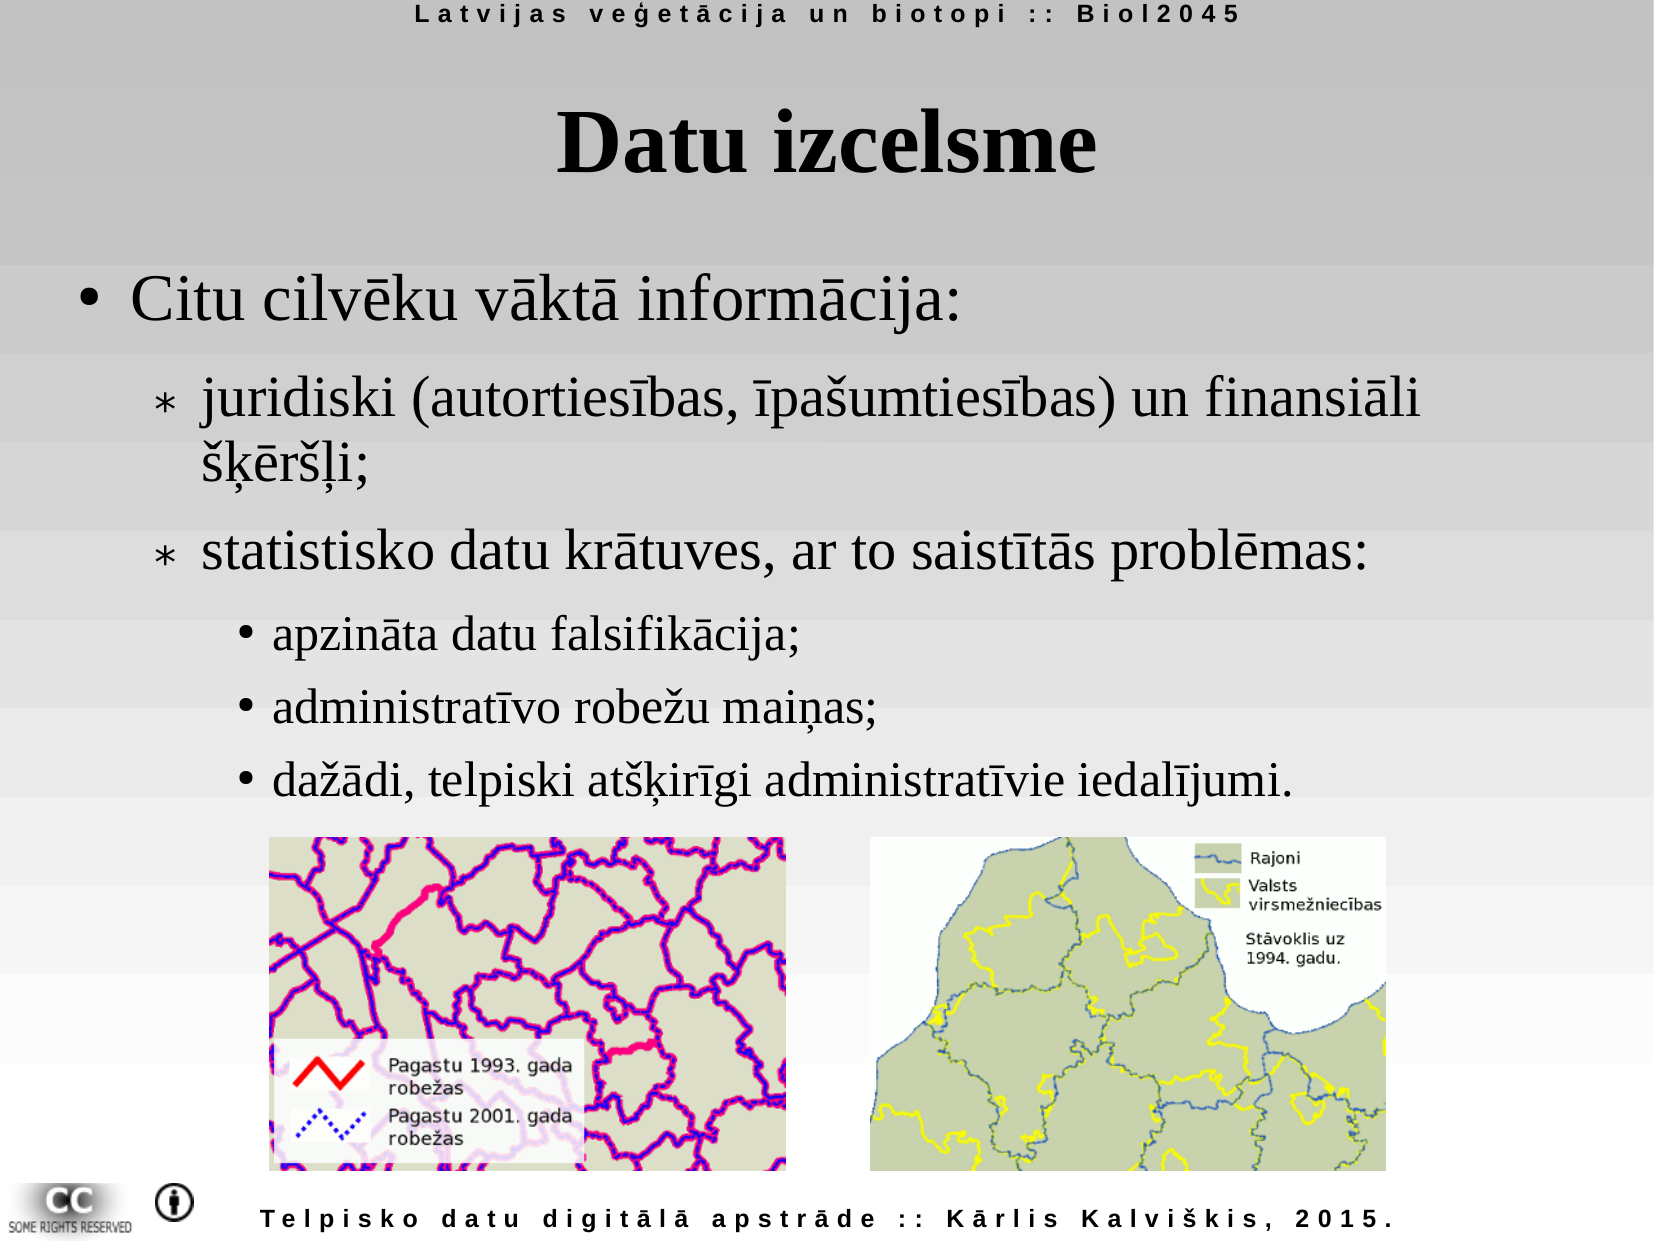

# Datu izcelsme
Citu cilvēku vāktā informācija:
juridiski (autortiesības, īpašumtiesības) un finansiāli šķēršļi;
statistisko datu krātuves, ar to saistītās problēmas:
apzināta datu falsifikācija;
administratīvo robežu maiņas;
dažādi, telpiski atšķirīgi administratīvie iedalījumi.